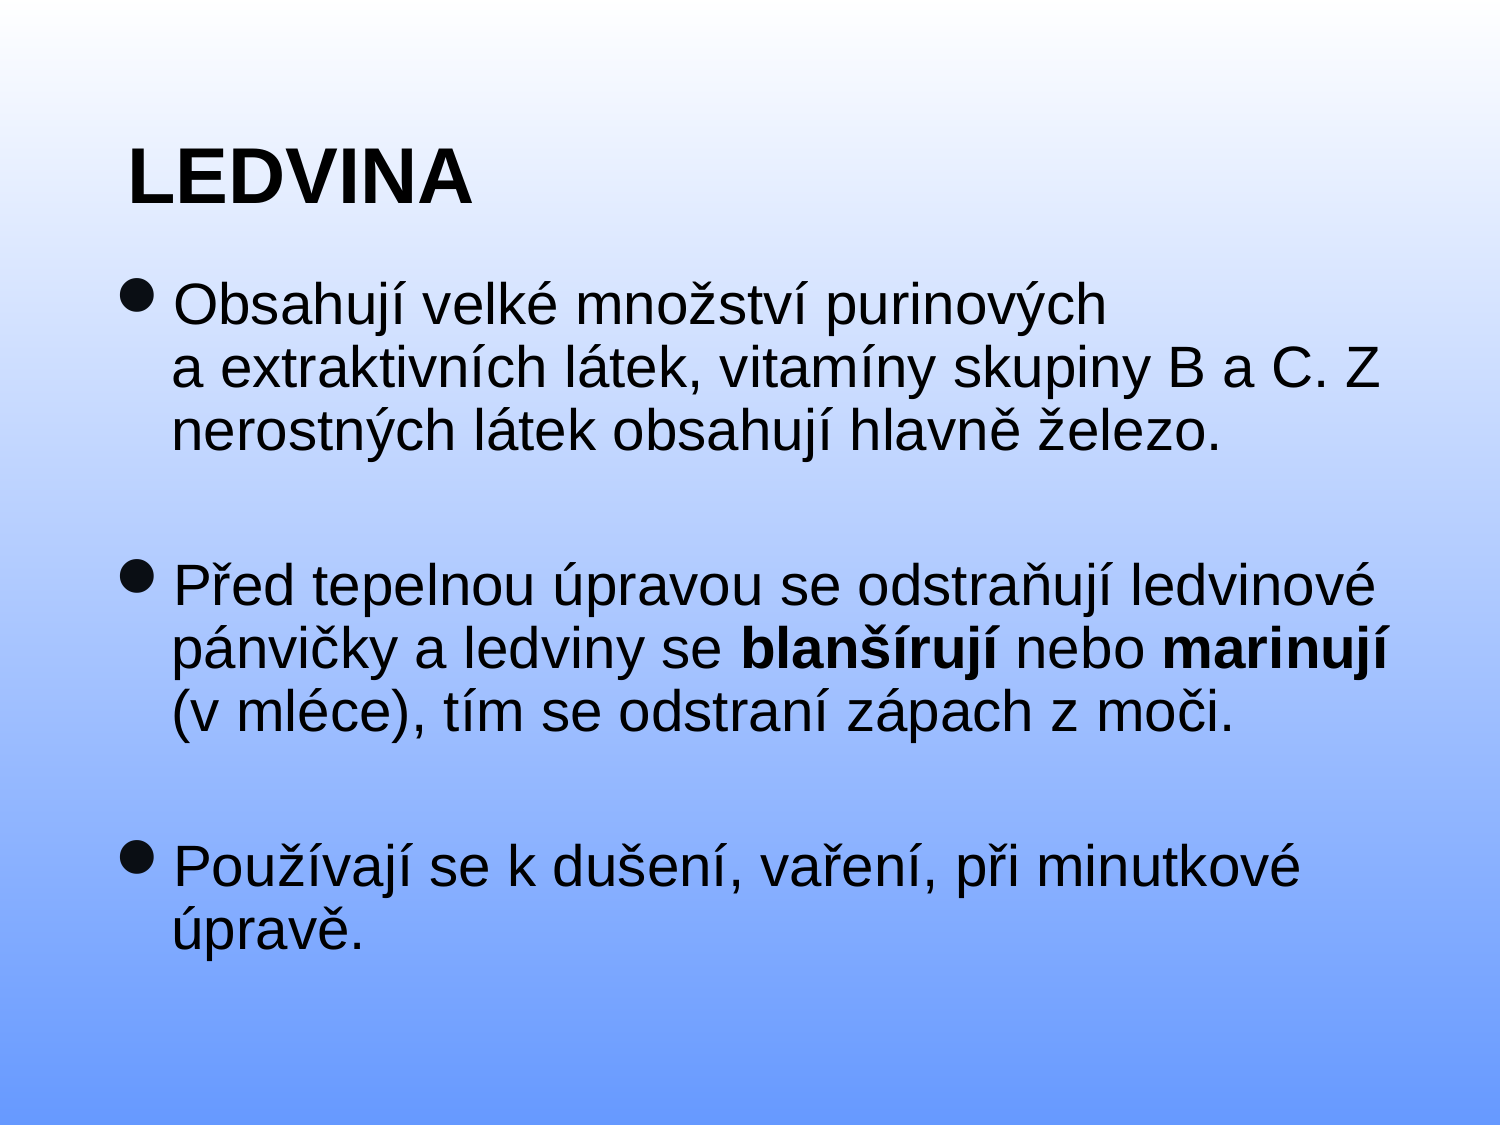

# LEDVINA
Obsahují velké množství purinových
a extraktivních látek, vitamíny skupiny B a C. Z nerostných látek obsahují hlavně železo.
Před tepelnou úpravou se odstraňují ledvinové pánvičky a ledviny se blanšírují nebo marinují (v mléce), tím se odstraní zápach z moči.
Používají se k dušení, vaření, při minutkové úpravě.